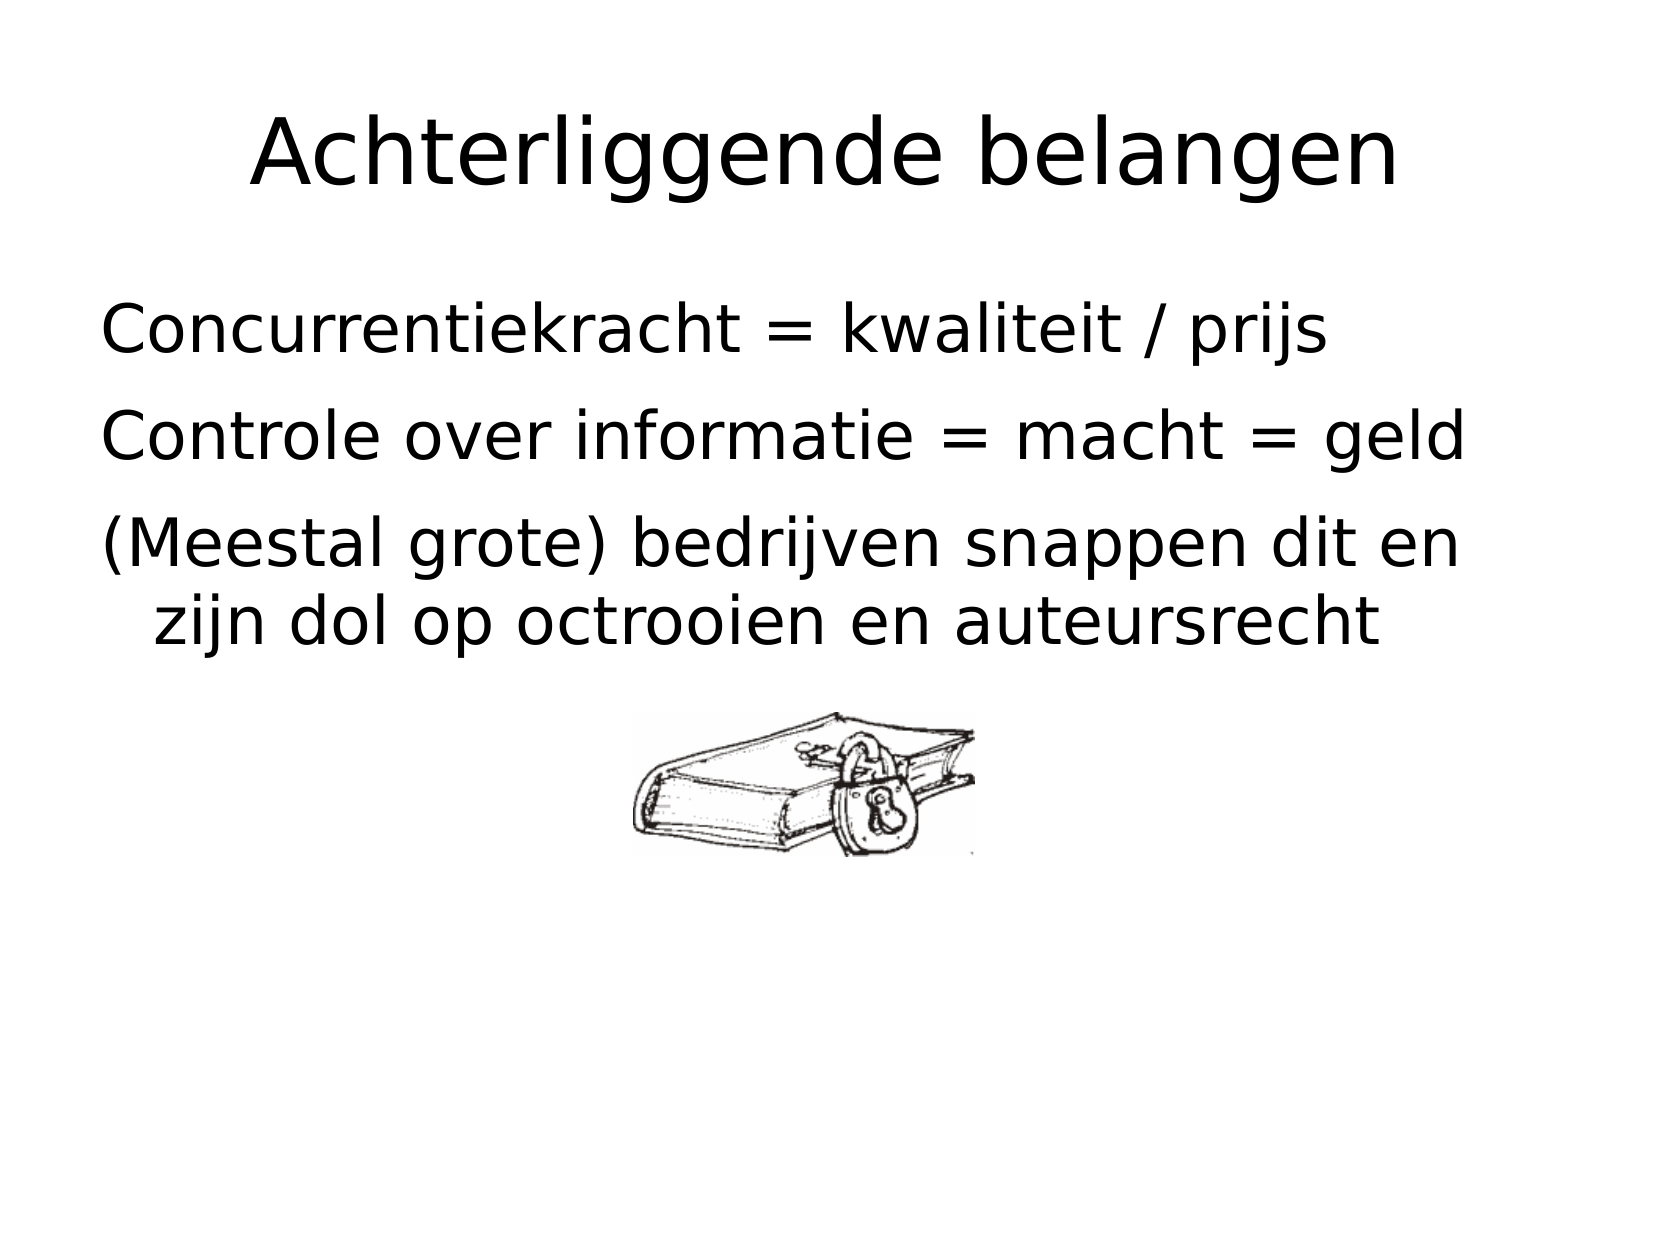

# Achterliggende belangen
Concurrentiekracht = kwaliteit / prijs
Controle over informatie = macht = geld
(Meestal grote) bedrijven snappen dit en zijn dol op octrooien en auteursrecht